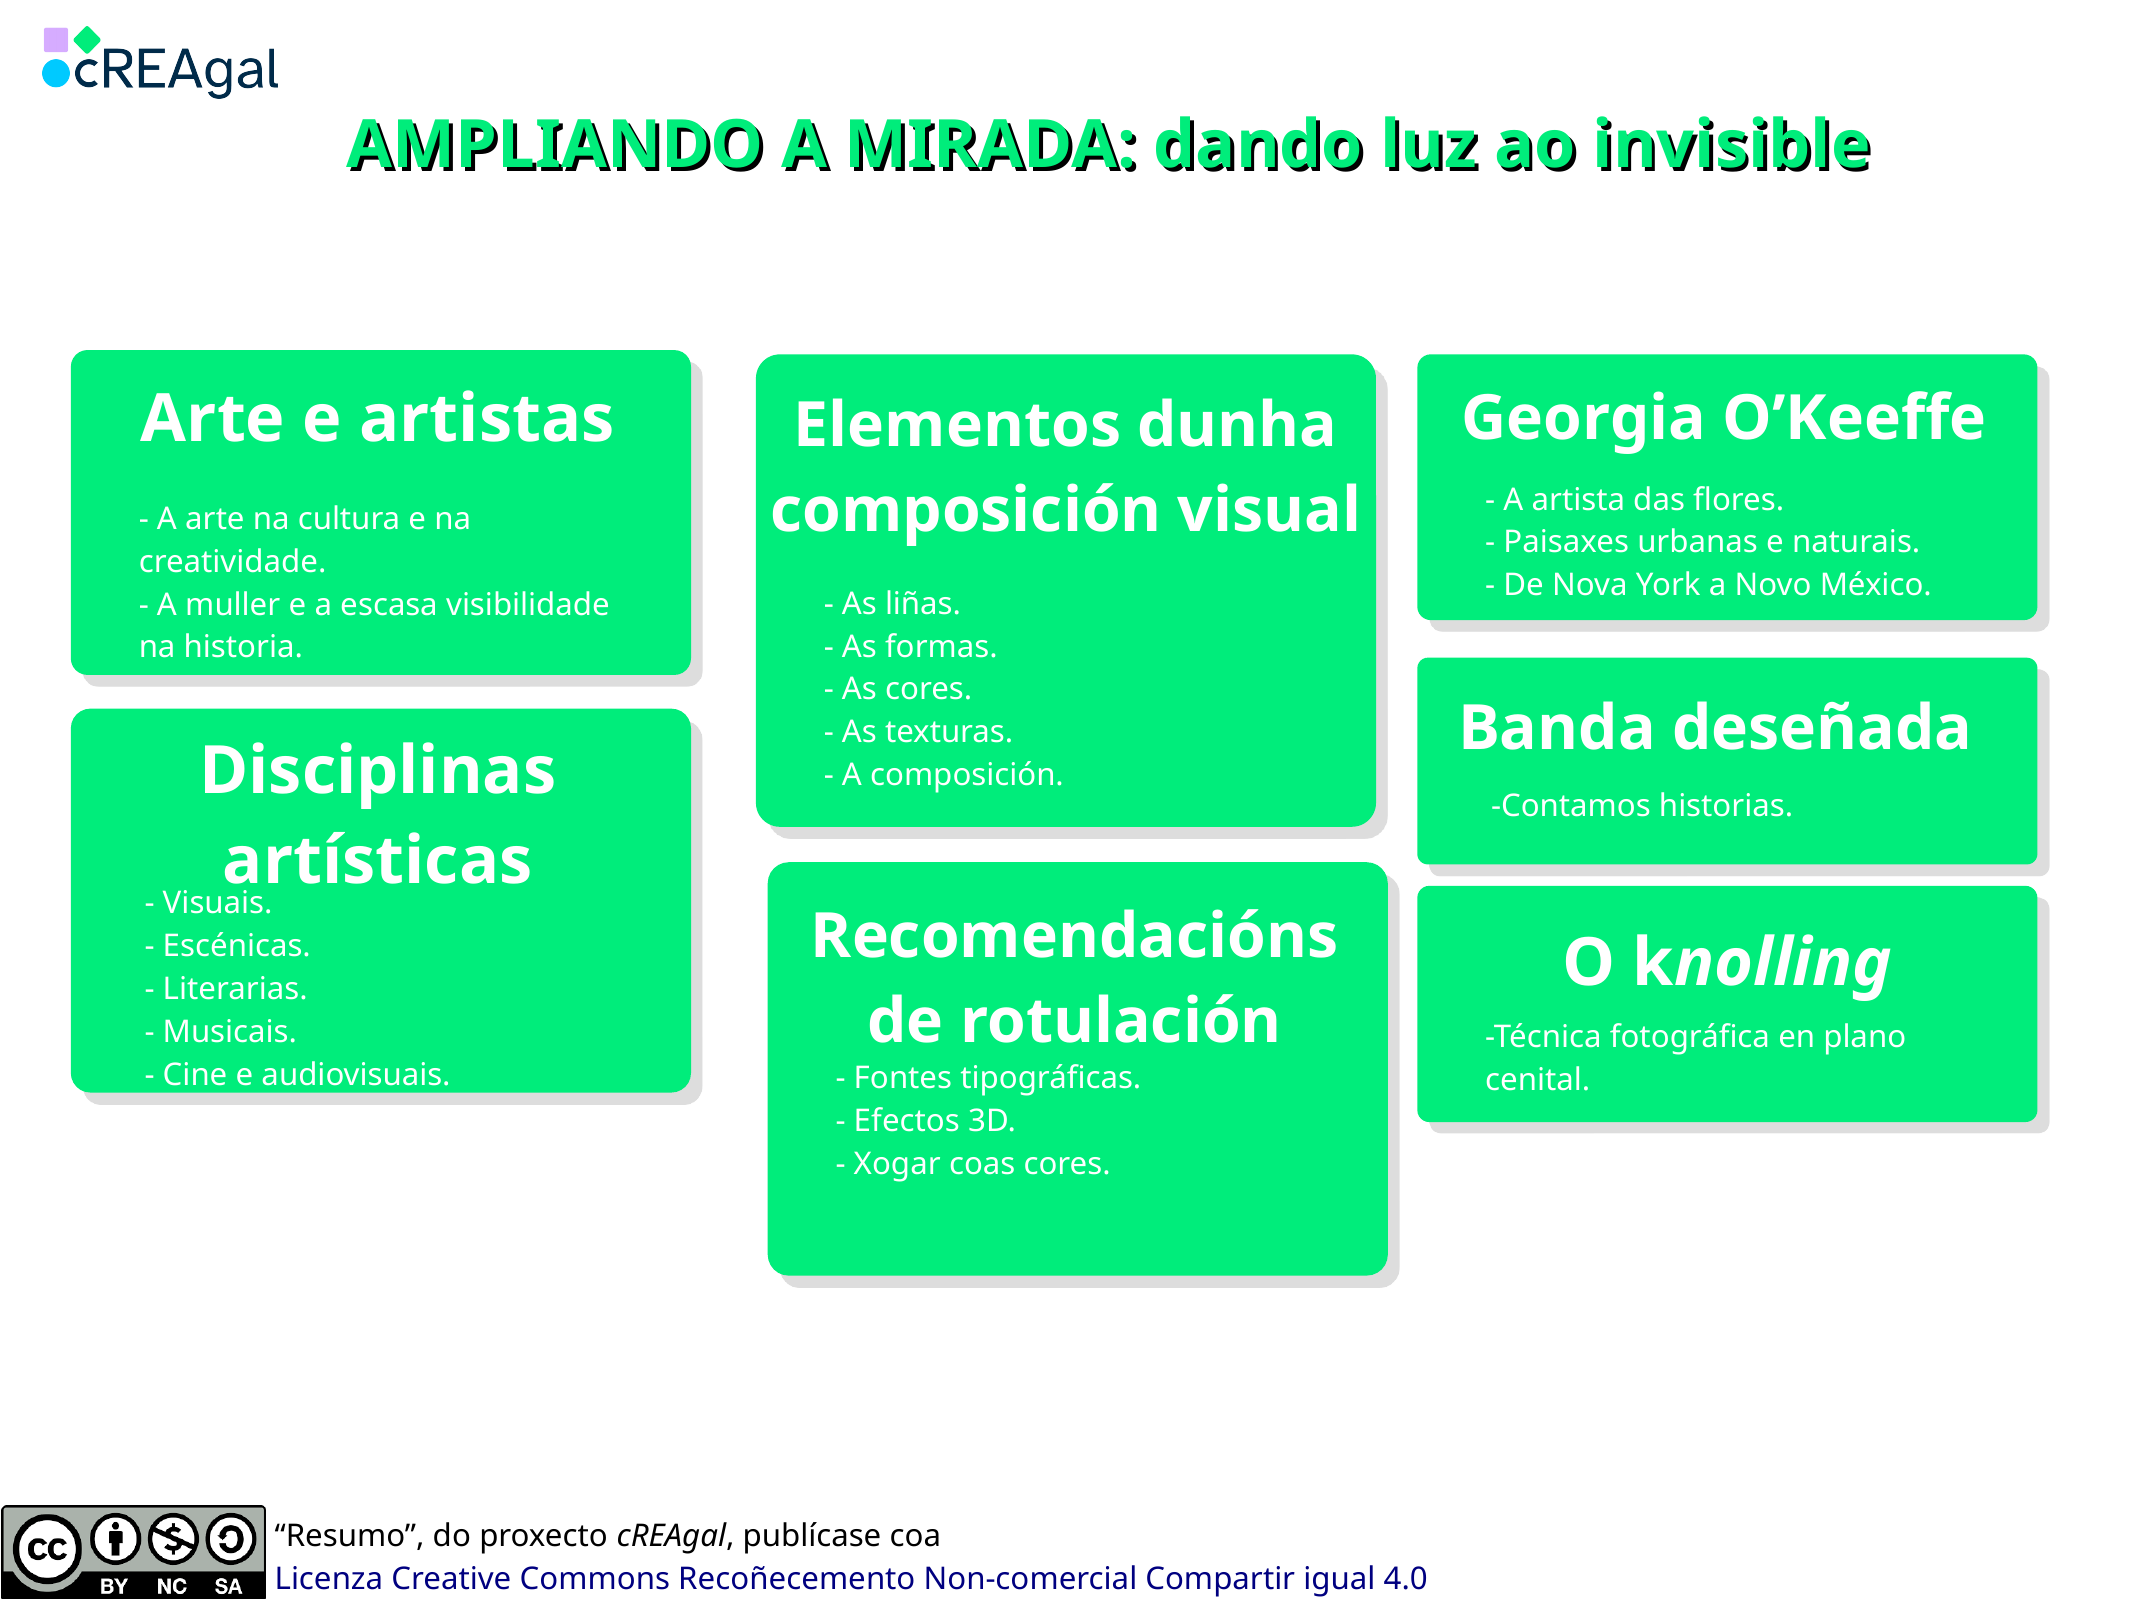

AMPLIANDO A MIRADA: dando luz ao invisible
Arte e artistas
Georgia O’Keeffe
Elementos dunha composición visual
- A artista das flores.
- Paisaxes urbanas e naturais.
- De Nova York a Novo México.
- A arte na cultura e na creatividade.
- A muller e a escasa visibilidade na historia.
- As liñas.
- As formas.
- As cores.
- As texturas.
- A composición.
Banda deseñada
Disciplinas artísticas
-Contamos historias.
- Visuais.
- Escénicas.
- Literarias.
- Musicais.
- Cine e audiovisuais.
Recomendacións de rotulación
O knolling
-Técnica fotográfica en plano cenital.
- Fontes tipográficas.
- Efectos 3D.
- Xogar coas cores.
“Resumo”, do proxecto cREAgal, publícase coa Licenza Creative Commons Recoñecemento Non-comercial Compartir igual 4.0